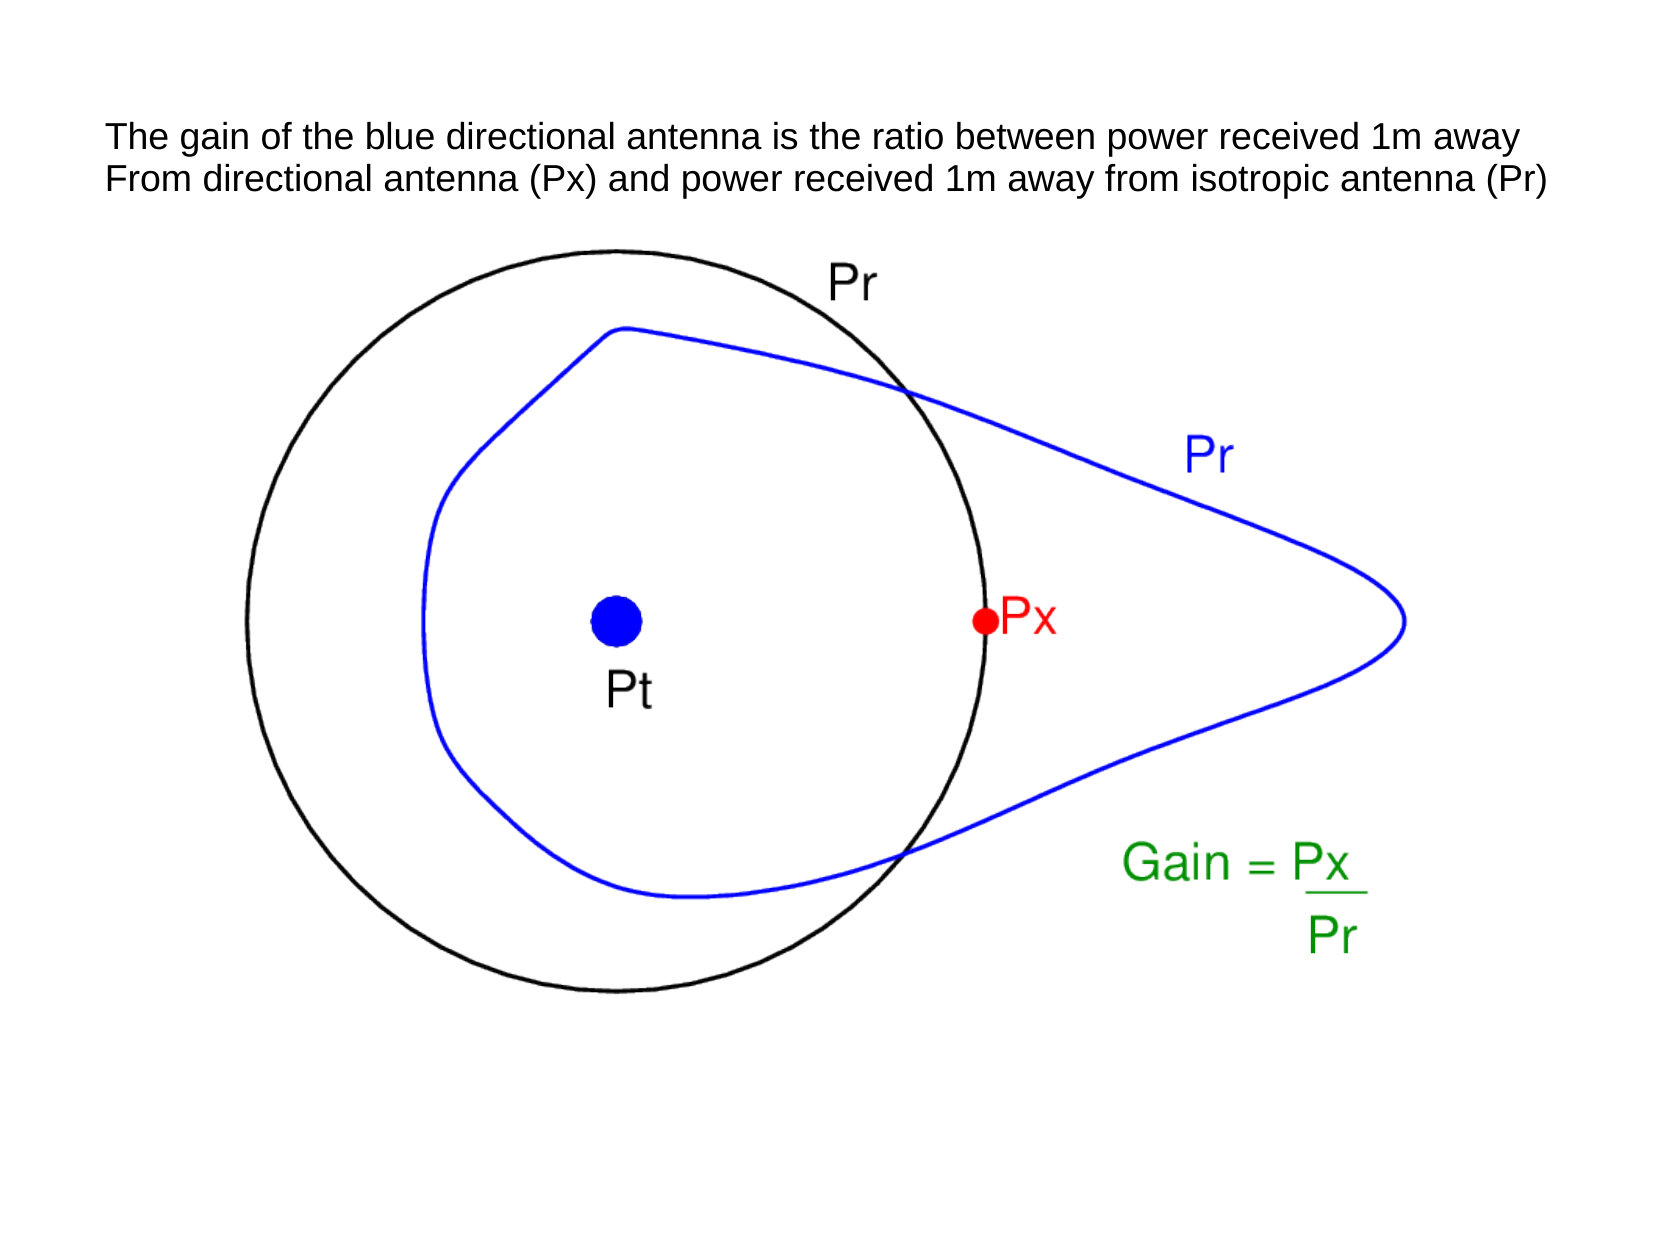

The gain of the blue directional antenna is the ratio between power received 1m away
From directional antenna (Px) and power received 1m away from isotropic antenna (Pr)